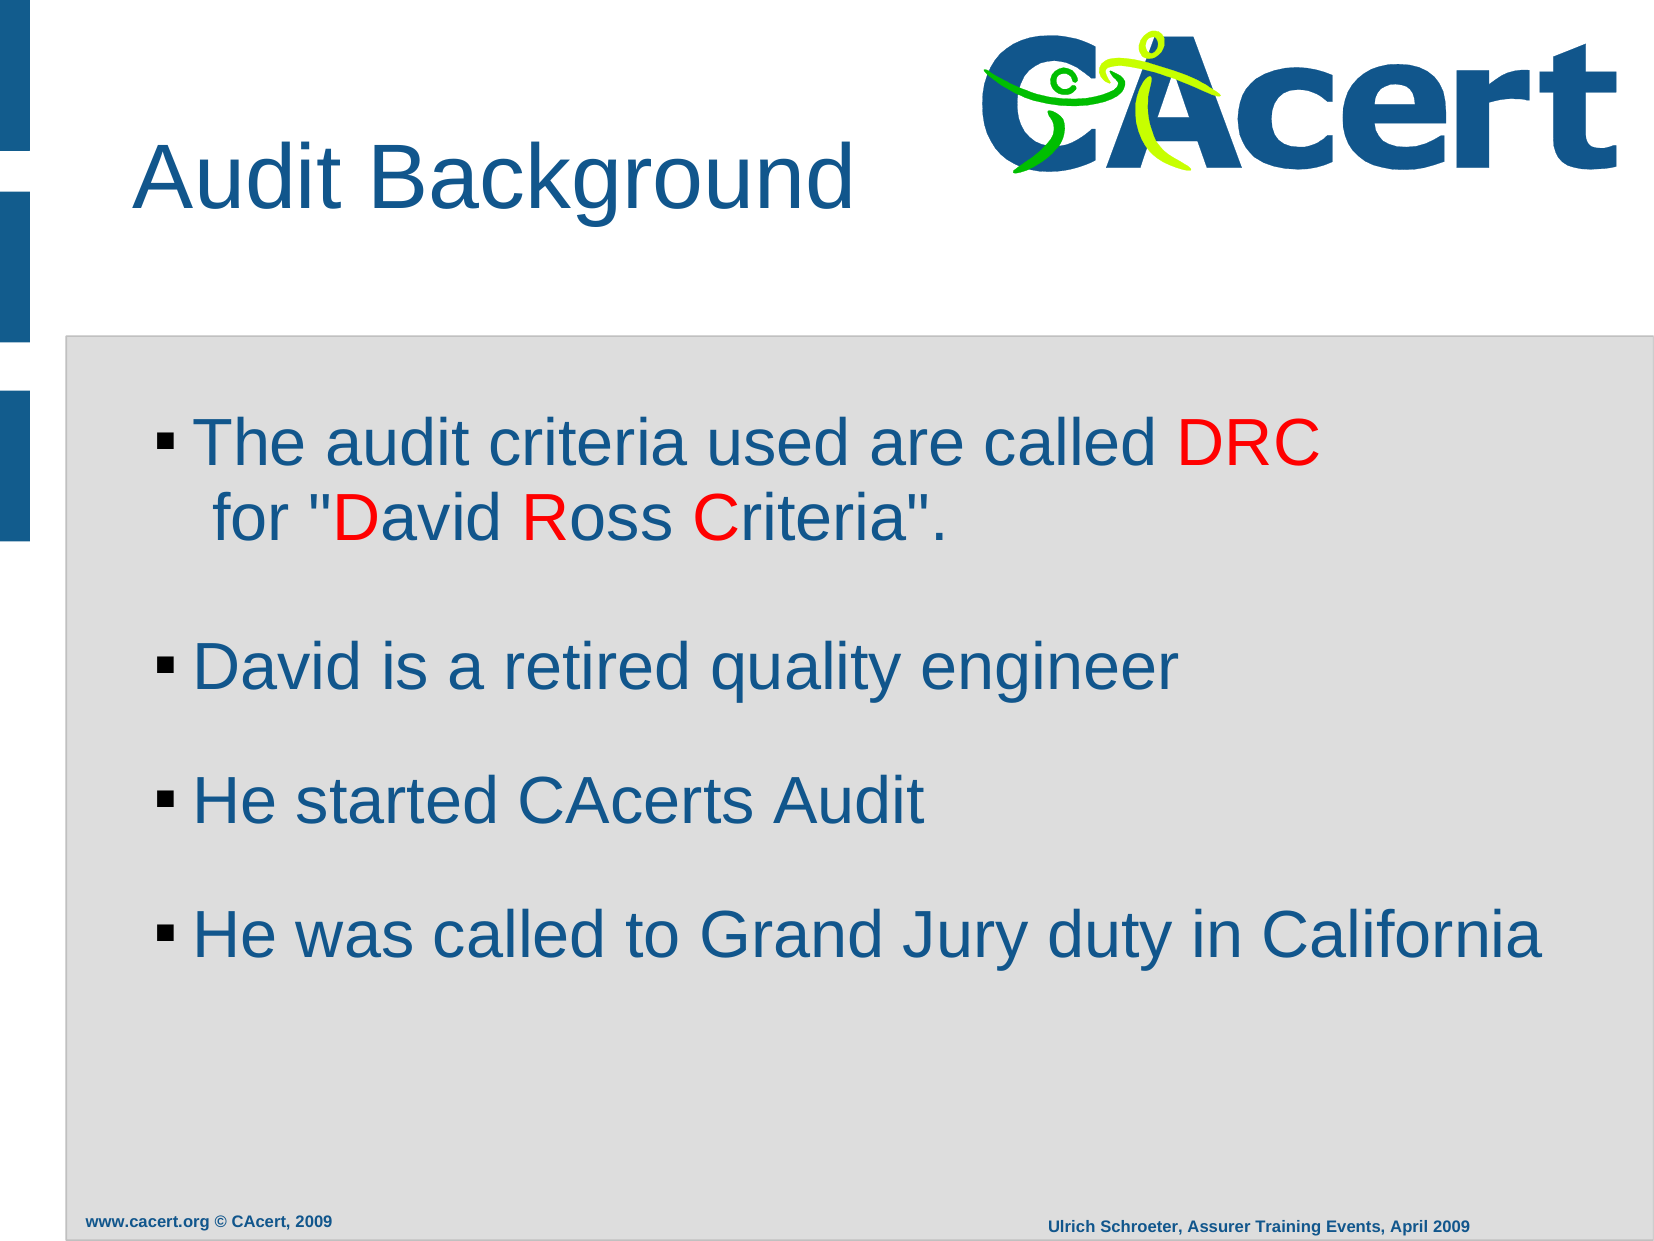

Audit Background
 The audit criteria used are called DRC
 for "David Ross Criteria".
 David is a retired quality engineer
 He started CAcerts Audit
 He was called to Grand Jury duty in California